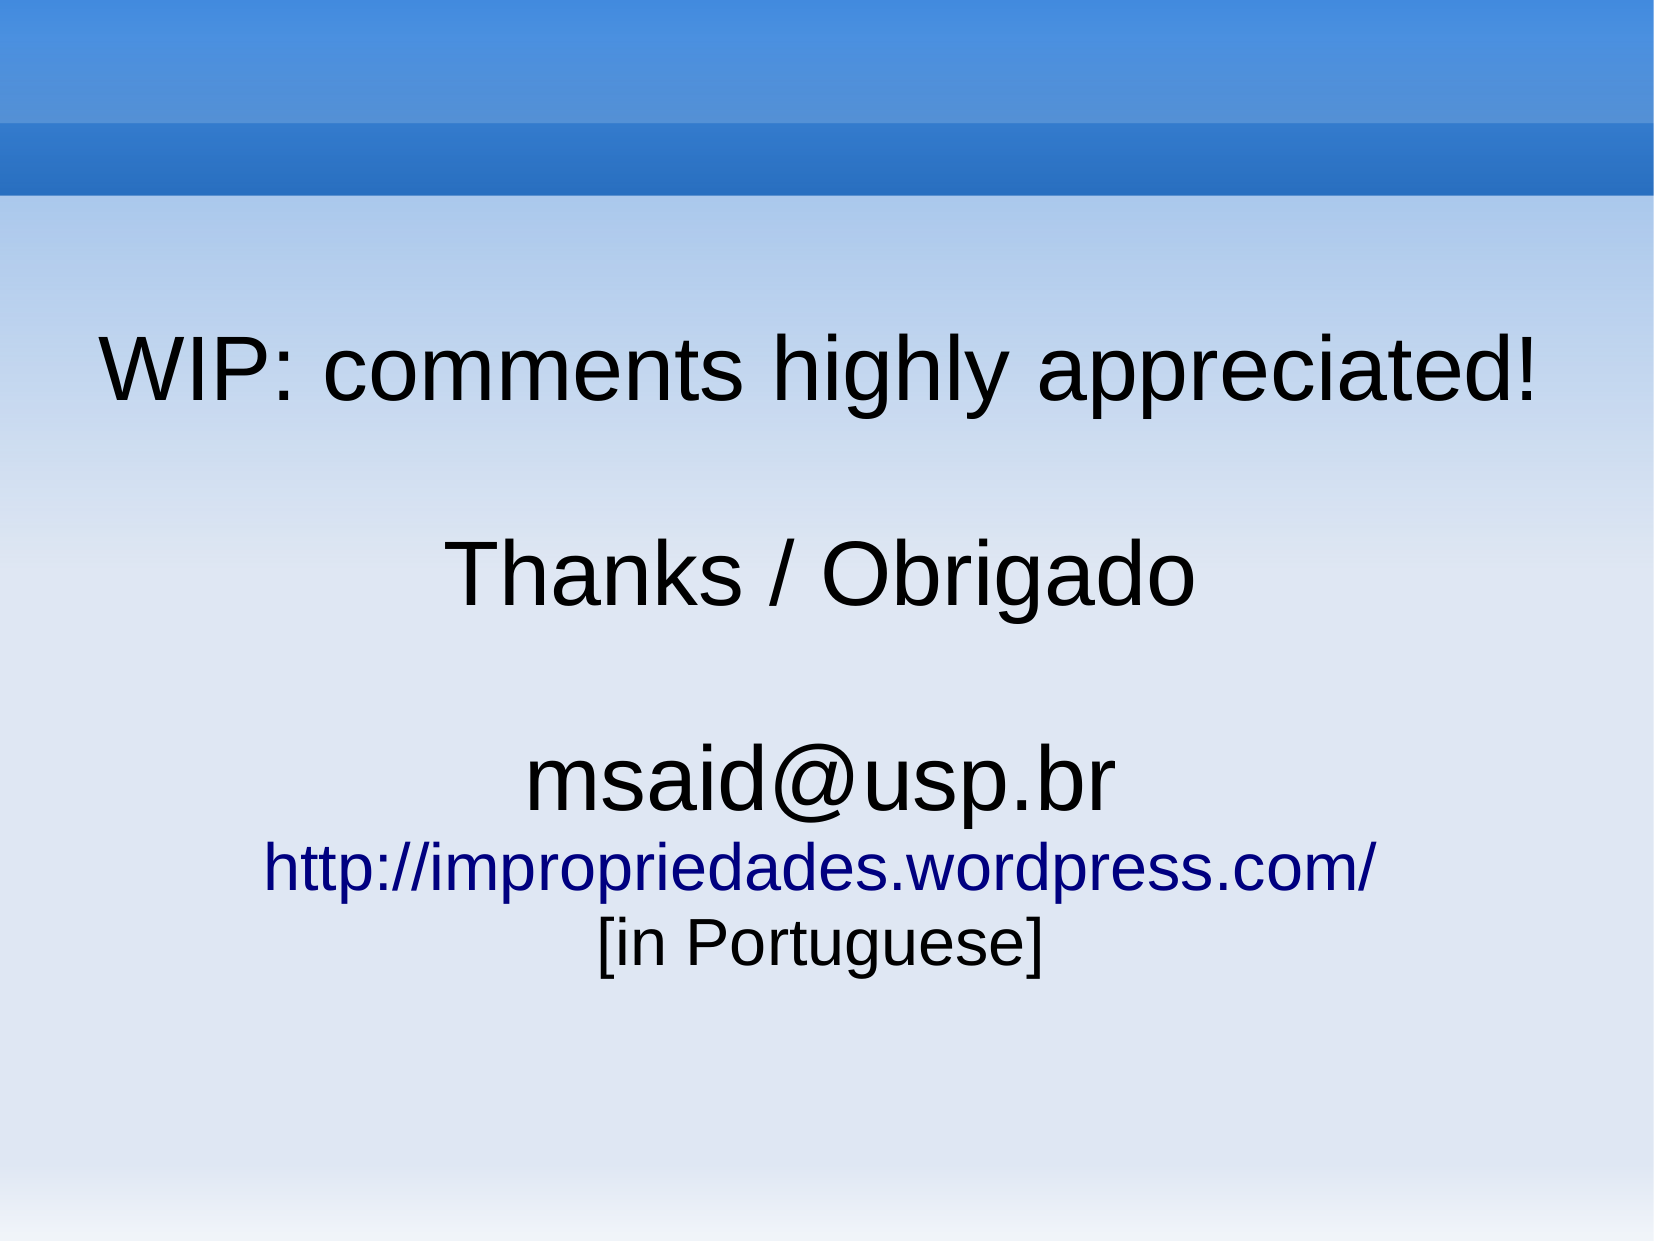

# WIP: comments highly appreciated!
Thanks / Obrigado
msaid@usp.br
http://impropriedades.wordpress.com/
[in Portuguese]